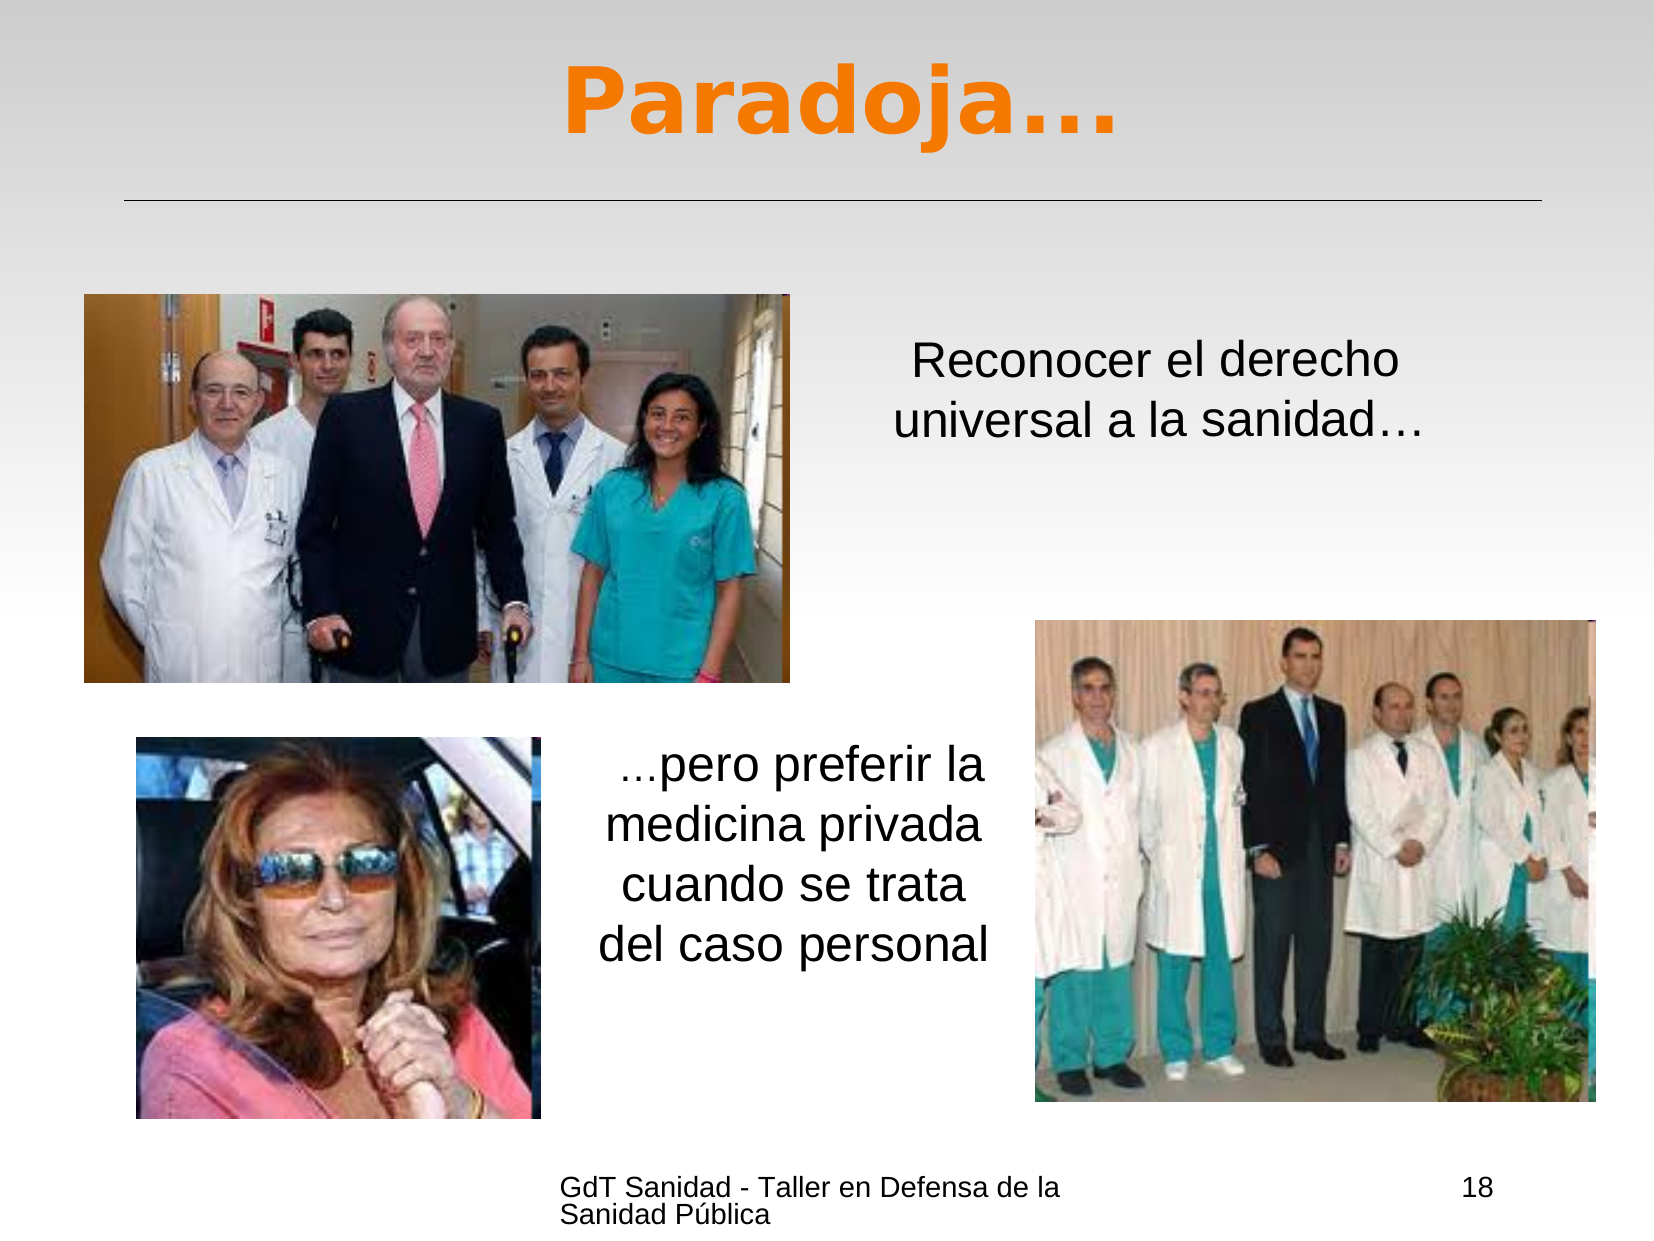

# Paradoja...
Reconocer el derecho universal a la sanidad…
…pero preferir la medicina privada cuando se trata del caso personal
GdT Sanidad - Taller en Defensa de la Sanidad Pública
18